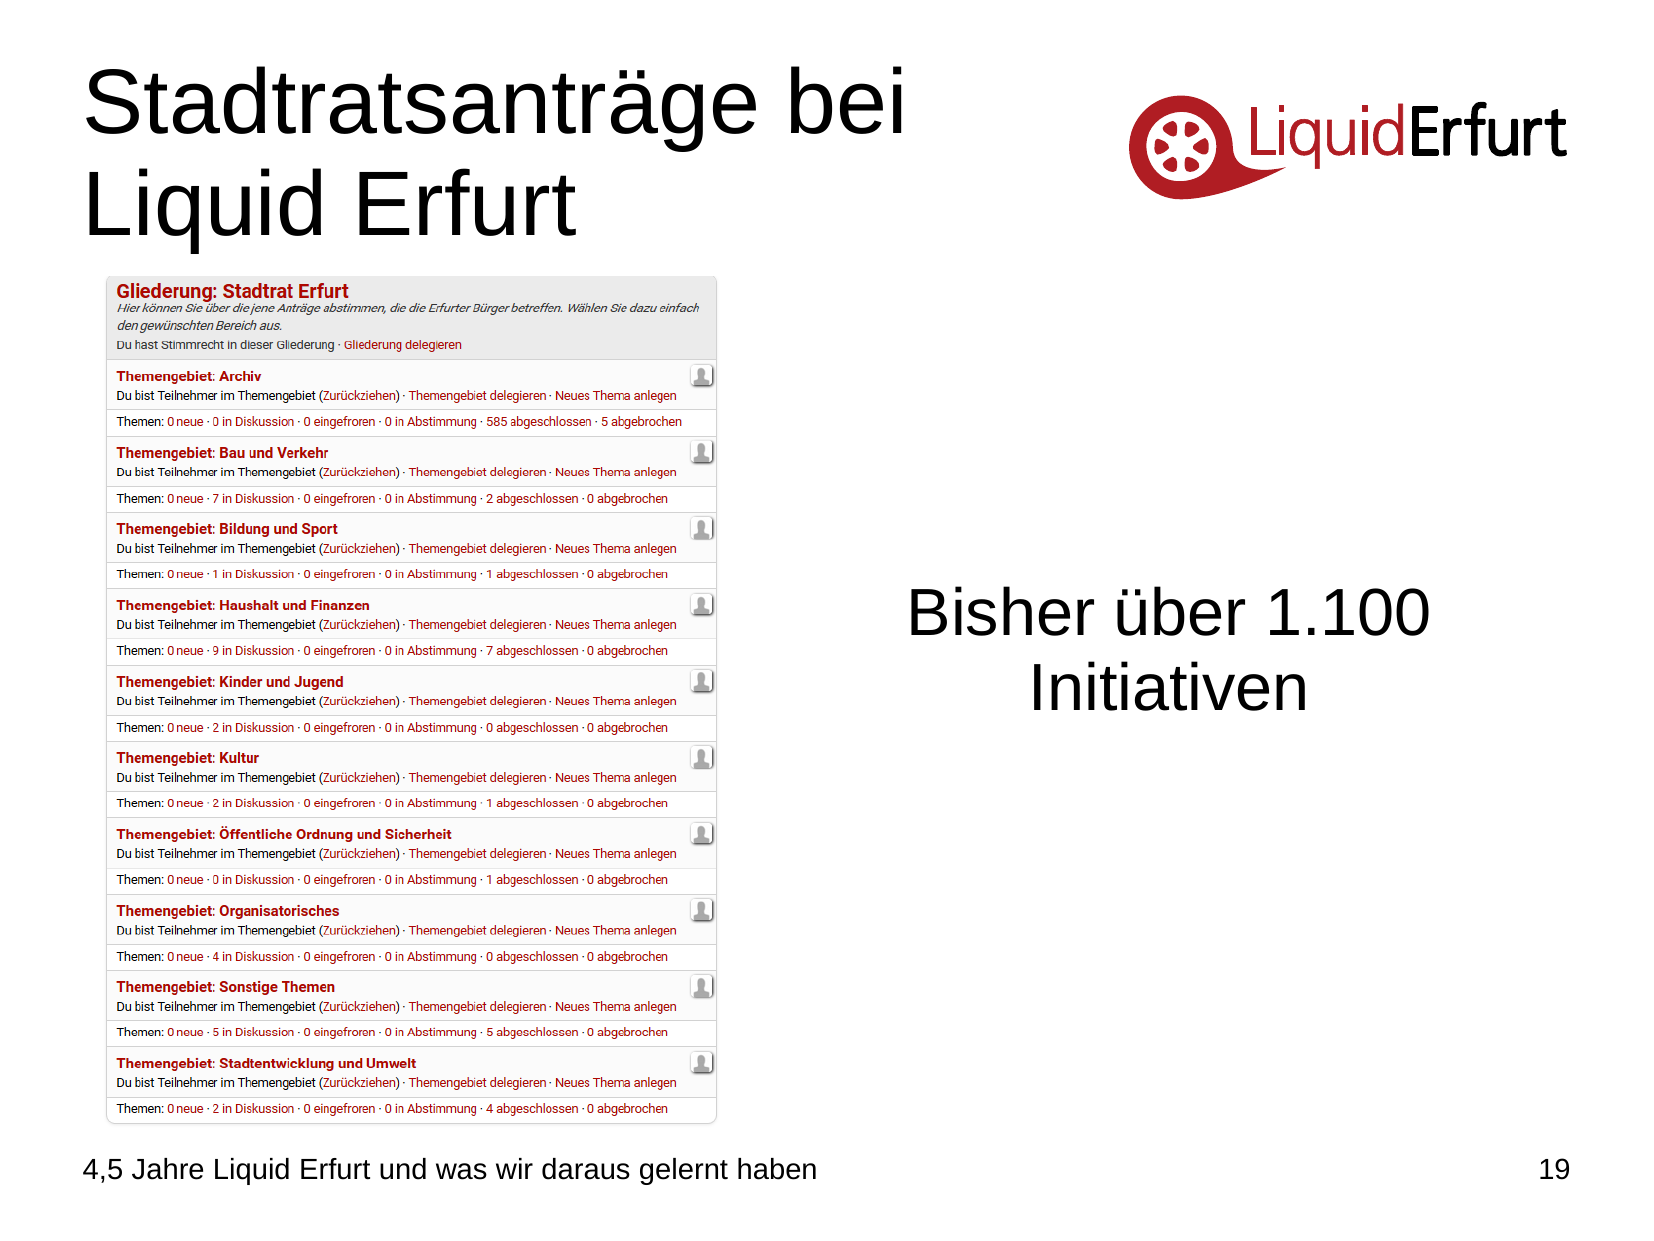

# Stadtratsanträge bei Liquid Erfurt
Bisher über 1.100 Initiativen
4,5 Jahre Liquid Erfurt und was wir daraus gelernt haben
19